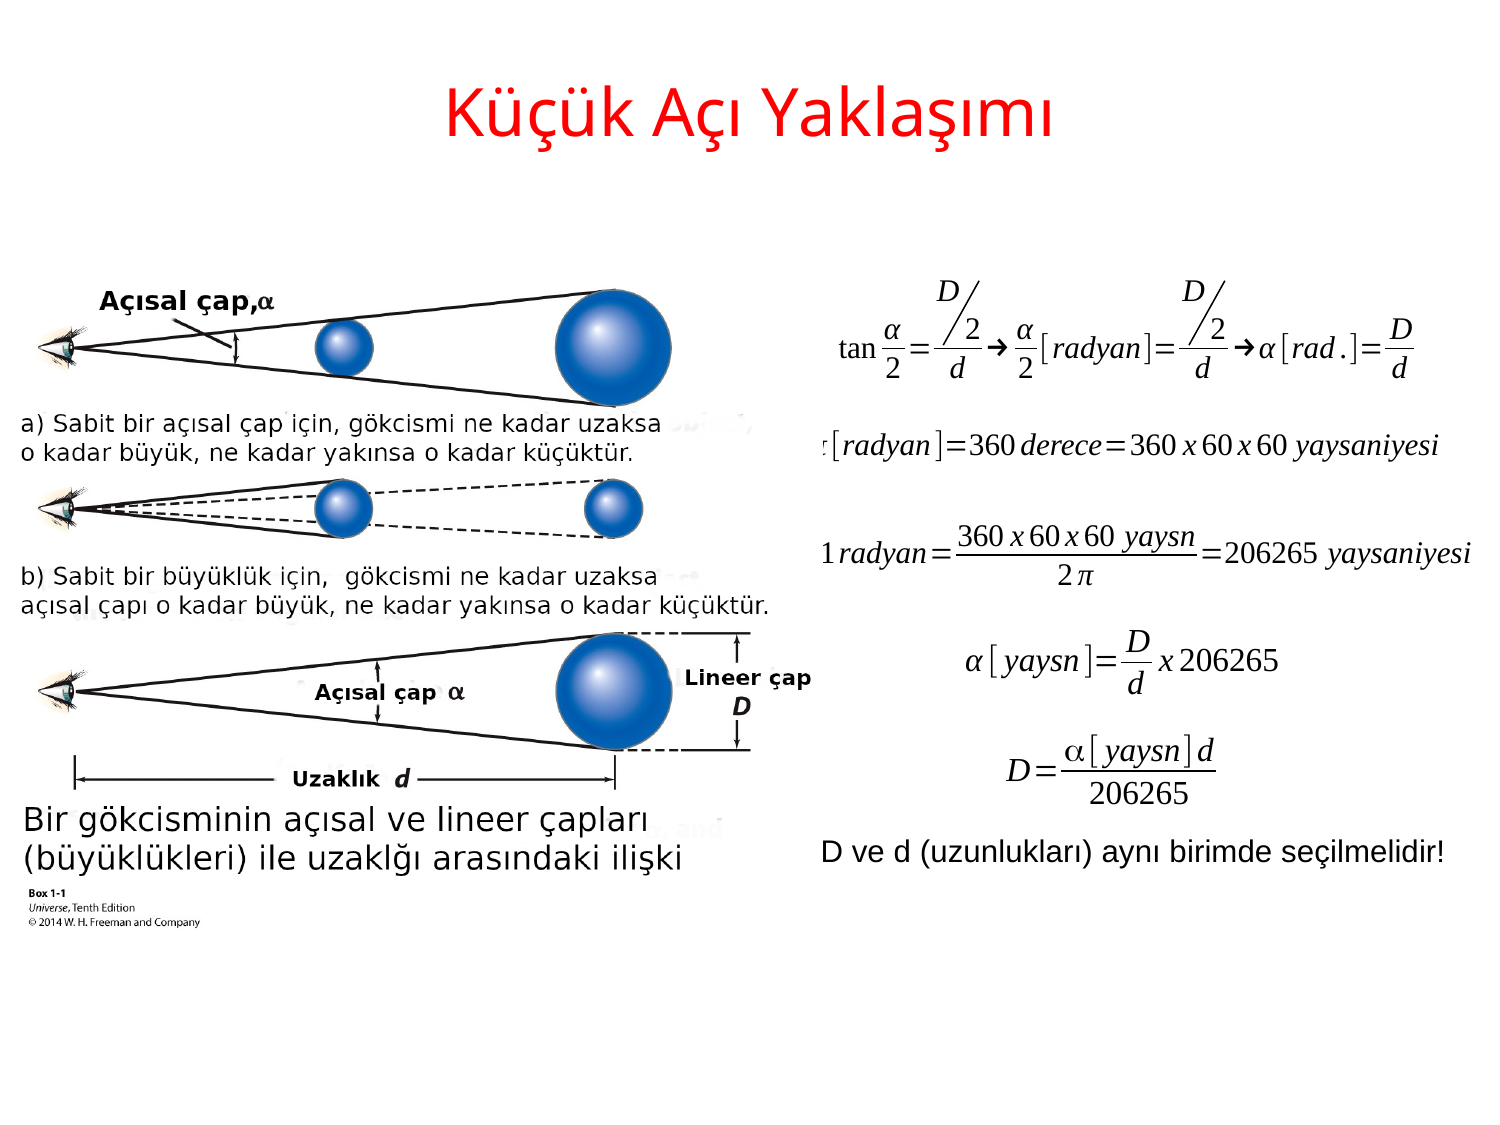

# Küçük Açı Yaklaşımı
D ve d (uzunlukları) aynı birimde seçilmelidir!